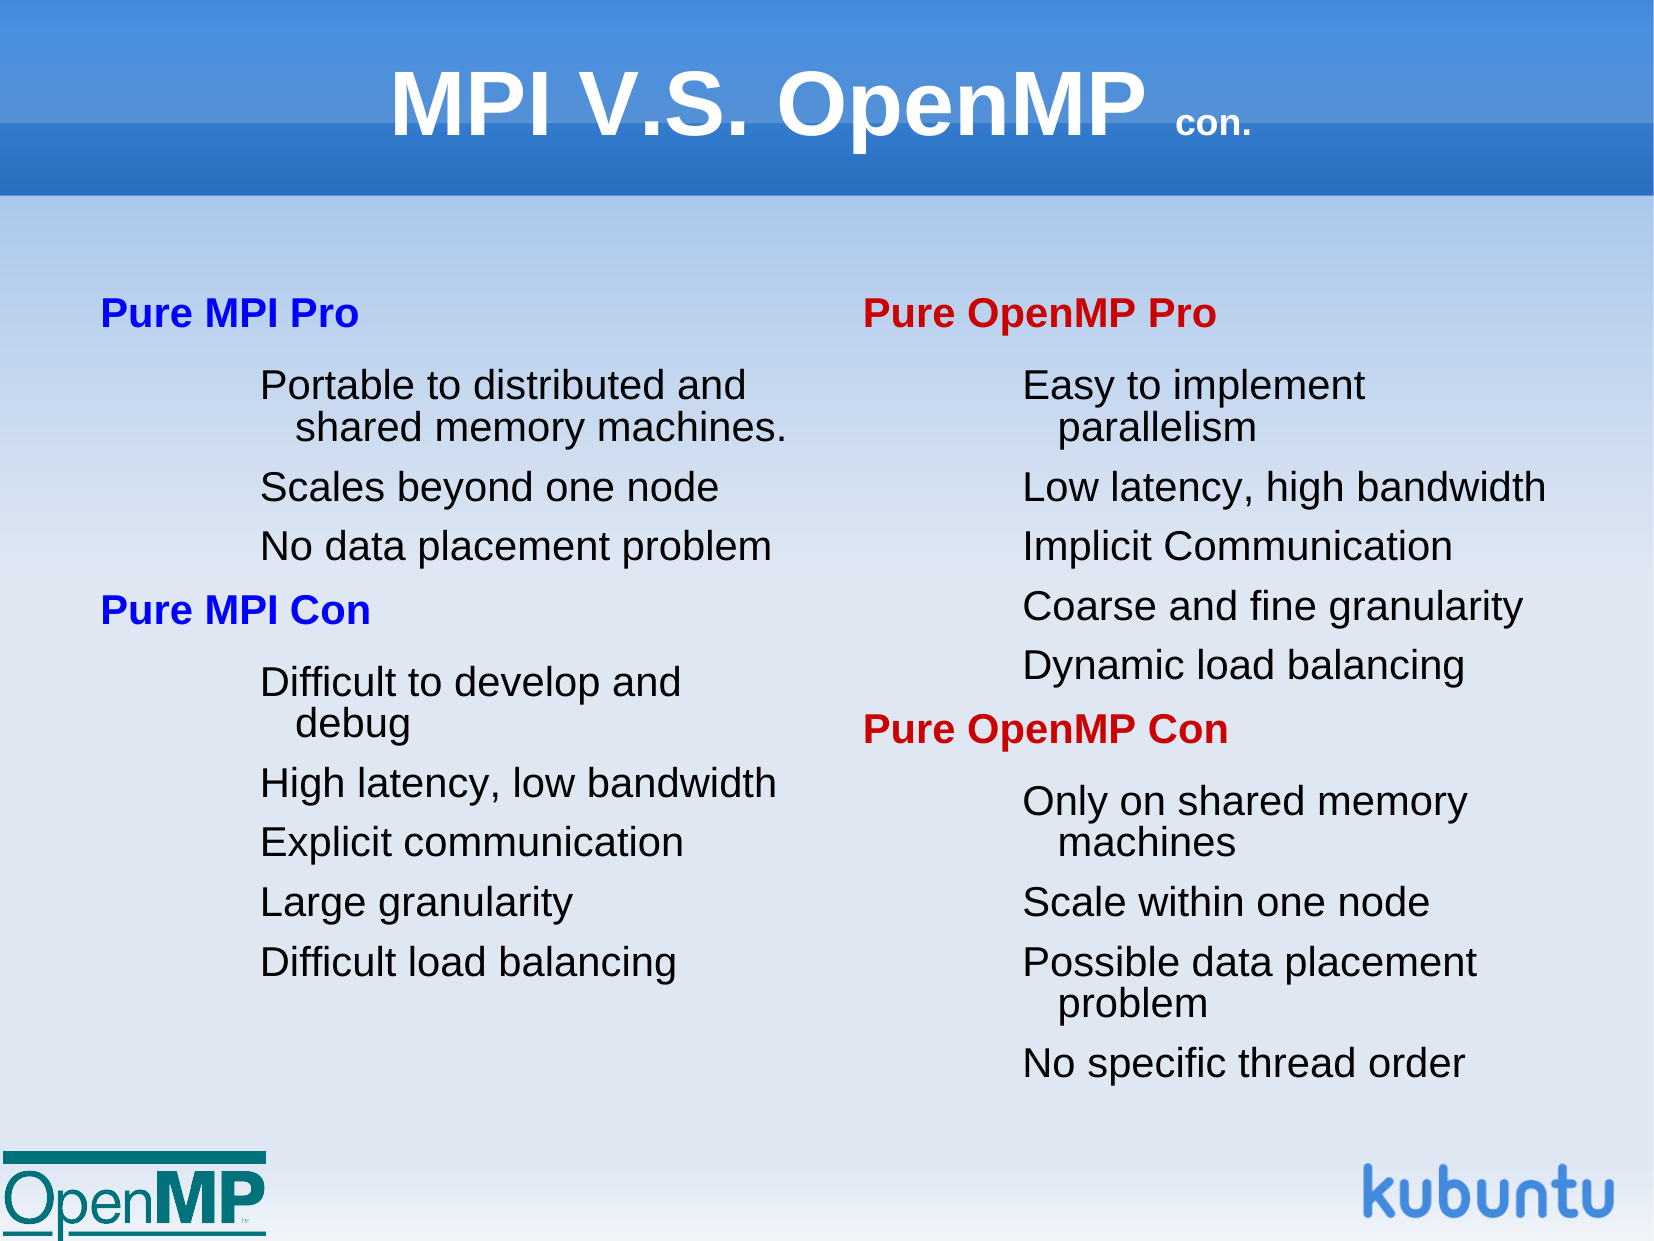

# MPI V.S. OpenMP con.
Pure MPI Pro
Portable to distributed and shared memory machines.
Scales beyond one node
No data placement problem
Pure MPI Con
Difficult to develop and debug
High latency, low bandwidth
Explicit communication
Large granularity
Difficult load balancing
Pure OpenMP Pro
Easy to implement parallelism
Low latency, high bandwidth
Implicit Communication
Coarse and fine granularity
Dynamic load balancing
Pure OpenMP Con
Only on shared memory machines
Scale within one node
Possible data placement problem
No specific thread order